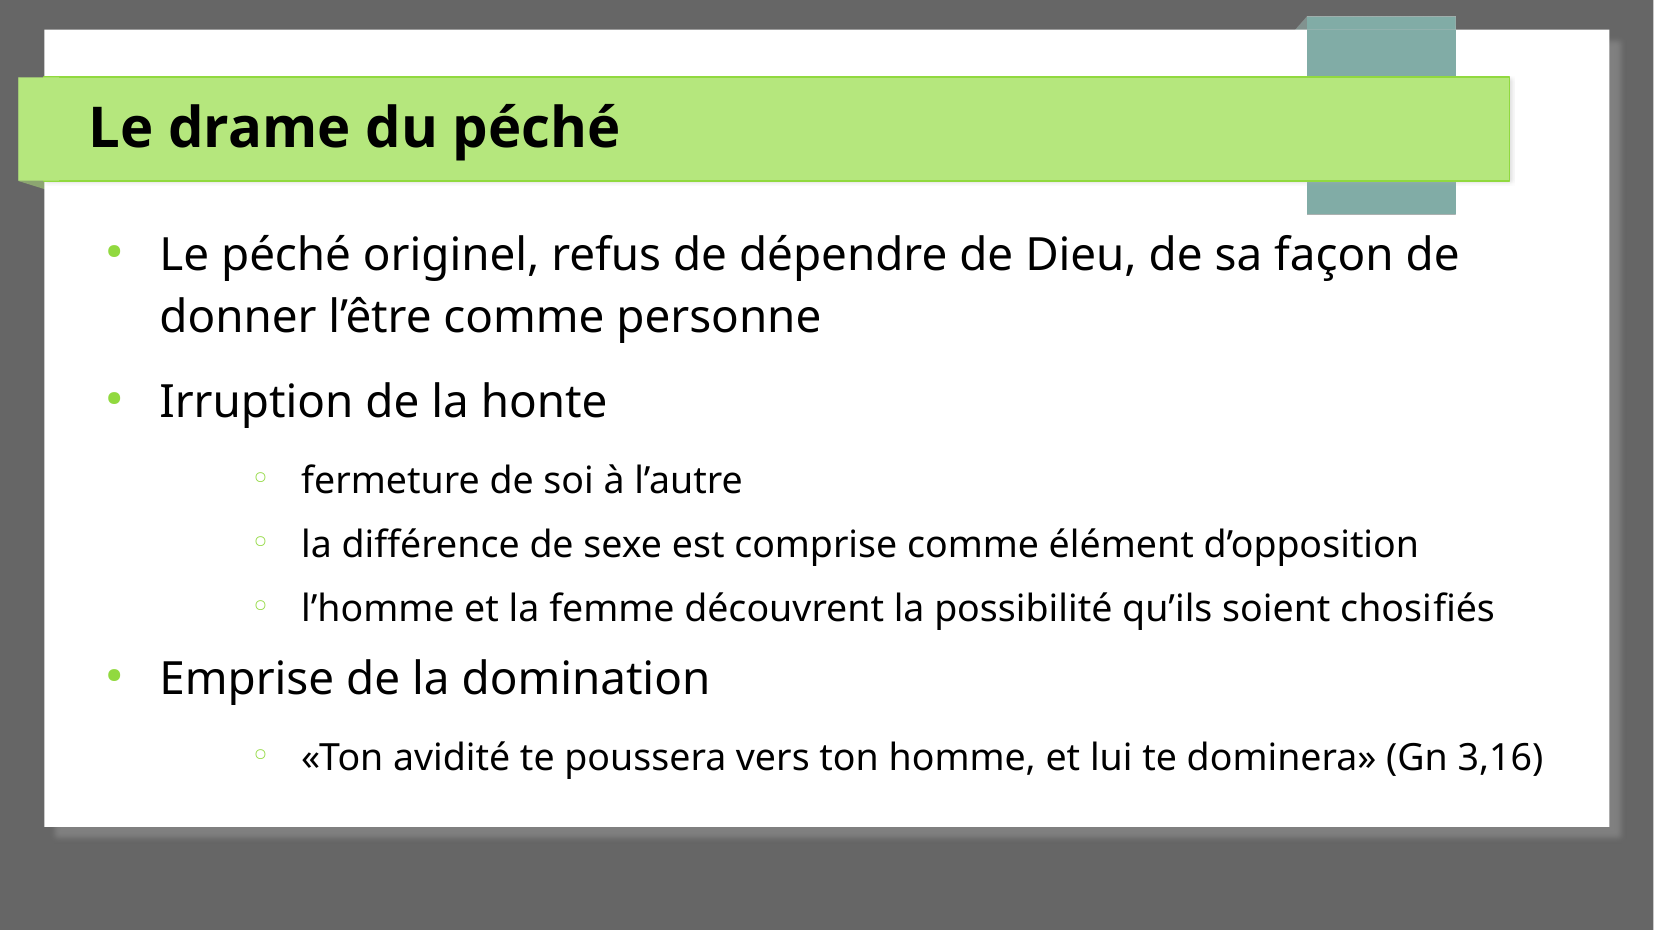

# Le drame du péché
Le péché originel, refus de dépendre de Dieu, de sa façon de donner l’être comme personne
Irruption de la honte
fermeture de soi à l’autre
la différence de sexe est comprise comme élément d’opposition
l’homme et la femme découvrent la possibilité qu’ils soient chosifiés
Emprise de la domination
«Ton avidité te poussera vers ton homme, et lui te dominera» (Gn 3,16)